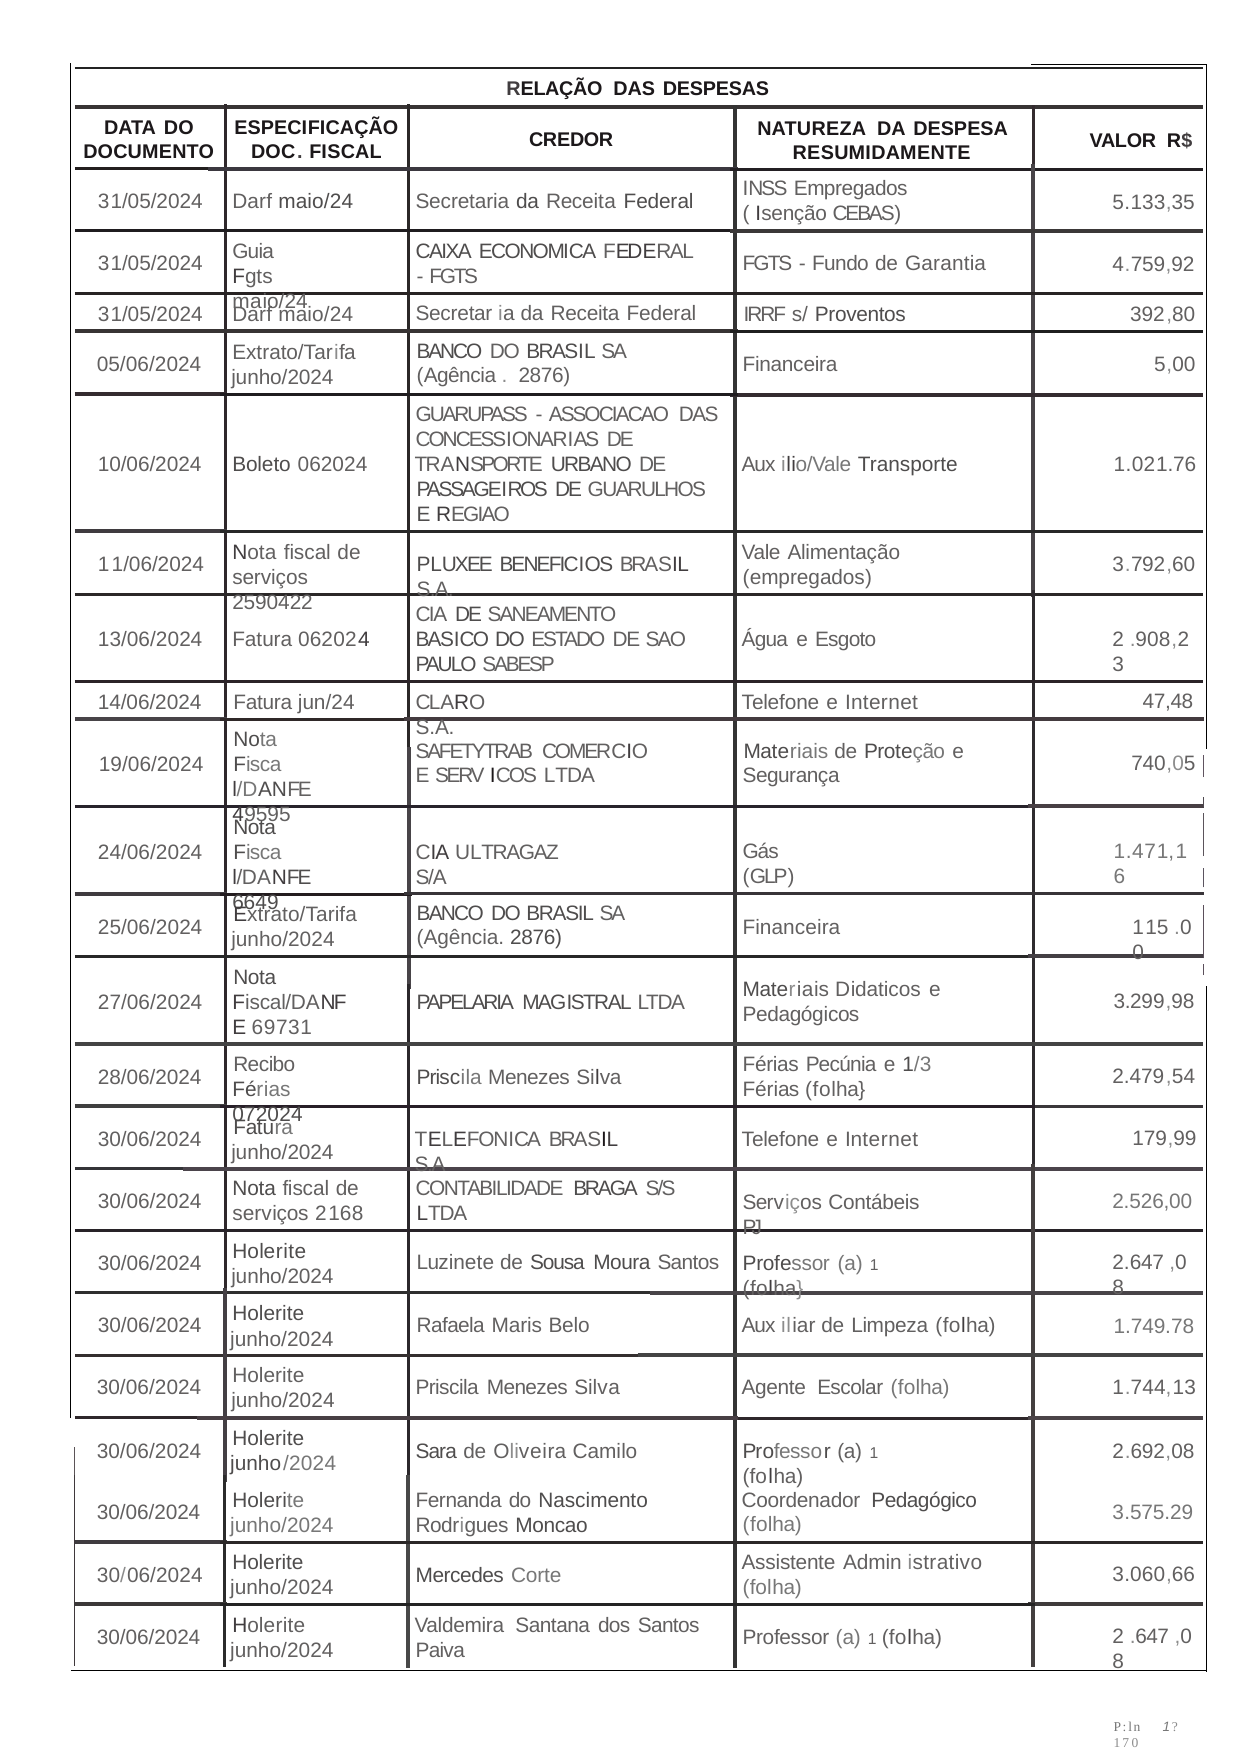

RELAÇÃO DAS DESPESAS
DATA DO DOCUMENTO
ESPECIFICAÇÃO DOC. FISCAL
NATUREZA DA DESPESA RESUMIDAMENTE
CREDOR
VALOR R$
INSS Empregados ( Isenção CEBAS)
31/05/2024
Darf maio/24
Secretaria da Receita Federal
5.133,35
Guia Fgts maio/24
CAIXA ECONOMICA FEDERAL - FGTS
31/05/2024
FGTS - Fundo de Garantia
4.759,92
Secretar ia da Receita Federal
31/05/2024
Darf maio/24
IRRF s/ Proventos
392,80
Extrato/Tarifa junho/2024
BANCO DO BRASIL SA (Agência . 2876)
05/06/2024
Financeira
5,00
GUARUPASS - ASSOCIACAO DAS CONCESSIONARIAS DE
TRANSPORTE URBANO DE PASSAGEIROS DE GUARULHOS E REGIAO
10/06/2024
Boleto 062024
Aux ilio/Vale Transporte
1.021.76
Nota fiscal de serviços 2590422
Vale Alimentação (empregados)
11/06/2024
PLUXEE BENEFICIOS BRASIL S.A.
3.792,60
CIA DE SANEAMENTO BASICO DO ESTADO DE SAO PAULO SABESP
13/06/2024
Fatura 062024
Água e Esgoto
2 .908,23
47,48
14/06/2024
Fatura jun/24
CLARO S.A.
Telefone e Internet
Nota
Fisca l/DANFE 49595
SAFETYTRAB COMERCIO E SERV ICOS LTDA
Materiais de Proteção e Segurança
740,05
19/06/2024
Nota
Fisca l/DANFE 6649
Gás (GLP)
1.471,16
24/06/2024
CIA ULTRAGAZ S/A
Extrato/Tarifa junho/2024
BANCO DO BRASIL SA (Agência. 2876)
25/06/2024
Financeira
115 .00
Nota Fiscal/DANFE 69731
Materiais Didaticos e Pedagógicos
3.299,98
27/06/2024
PAPELARIA MAGISTRAL LTDA
Recibo Férias 072024
Férias Pecúnia e 1/3 Férias (folha}
2.479,54
28/06/2024
Priscila Menezes Silva
Fatura junho/2024
179,99
30/06/2024
TELEFONICA BRASIL S.A
Telefone e Internet
Nota fiscal de serviços 2168
CONTABILIDADE BRAGA S/S LTDA
30/06/2024
2.526,00
Serviços Contábeis PJ
Holerite junho/2024
Luzinete de Sousa Moura Santos
2.647 ,08
30/06/2024
Professor (a) 1 (folha}
Holerite junho/2024
30/06/2024
Rafaela Maris Belo
Aux iliar de Limpeza (folha)
1.749.78
Holerite junho/2024
30/06/2024
Priscila Menezes Silva
Agente Escolar (folha)
1.744,13
Holerite junho/2024
30/06/2024
Sara de Oliveira Camilo
Professor (a) 1 (folha)
2.692,08
Holerite junho/2024
Fernanda do Nascimento Rodrigues Moncao
Coordenador Pedagógico (folha)
30/06/2024
3.575.29
Holerite junho/2024
Assistente Admin istrativo (folha)
3.060,66
30/06/2024
Mercedes Corte
Holerite junho/2024
Valdemira Santana dos Santos Paiva
2 .647 ,08
30/06/2024
Professor (a) 1 (folha)
P:ln 1?170